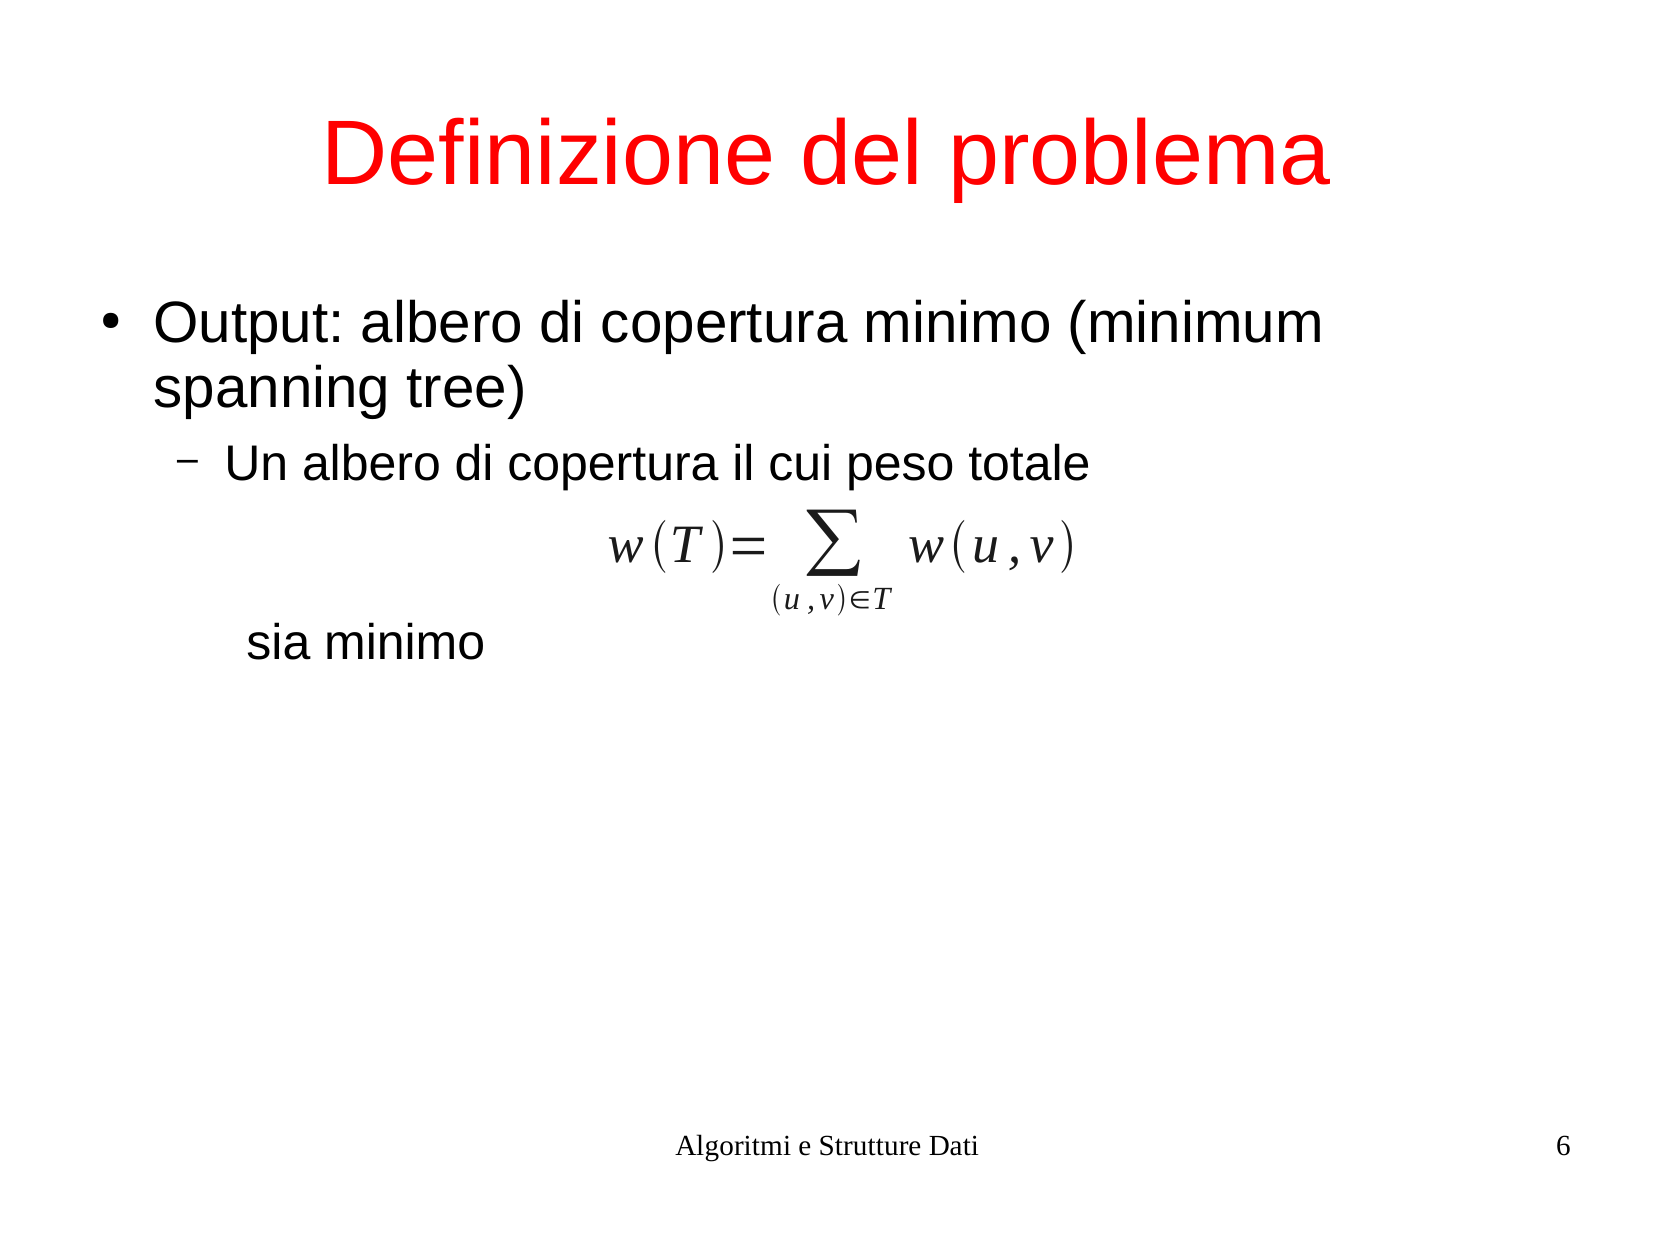

# Definizione del problema
Output: albero di copertura minimo (minimum spanning tree)
Un albero di copertura il cui peso totale
 sia minimo
Algoritmi e Strutture Dati
6